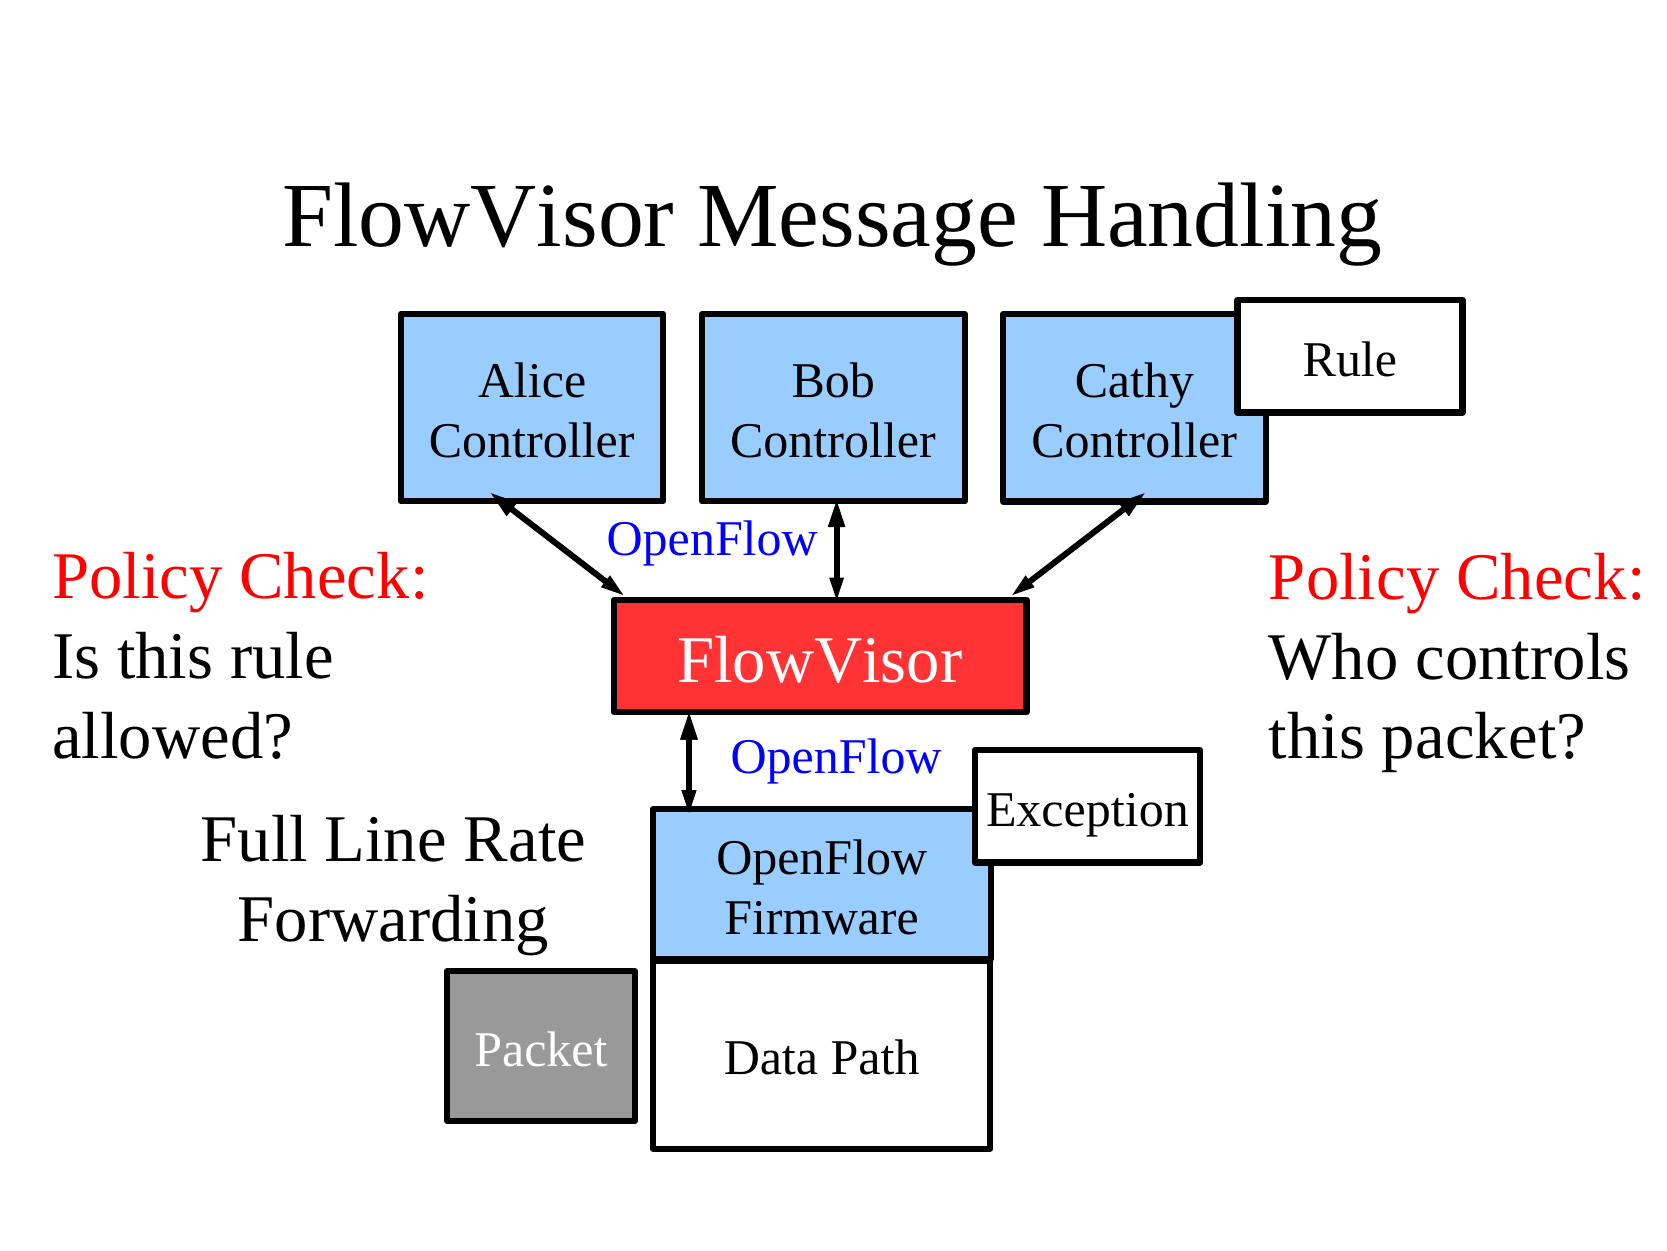

# FlowVisor Message Handling
Rule
Alice
Controller
Bob
Controller
Cathy
Controller
OpenFlow
FlowVisor
OpenFlow
OpenFlow
Firmware
Data Path
Policy Check:
Is this rule allowed?
Policy Check:
Who controls this packet?
Exception
Full Line Rate
Forwarding
Packet